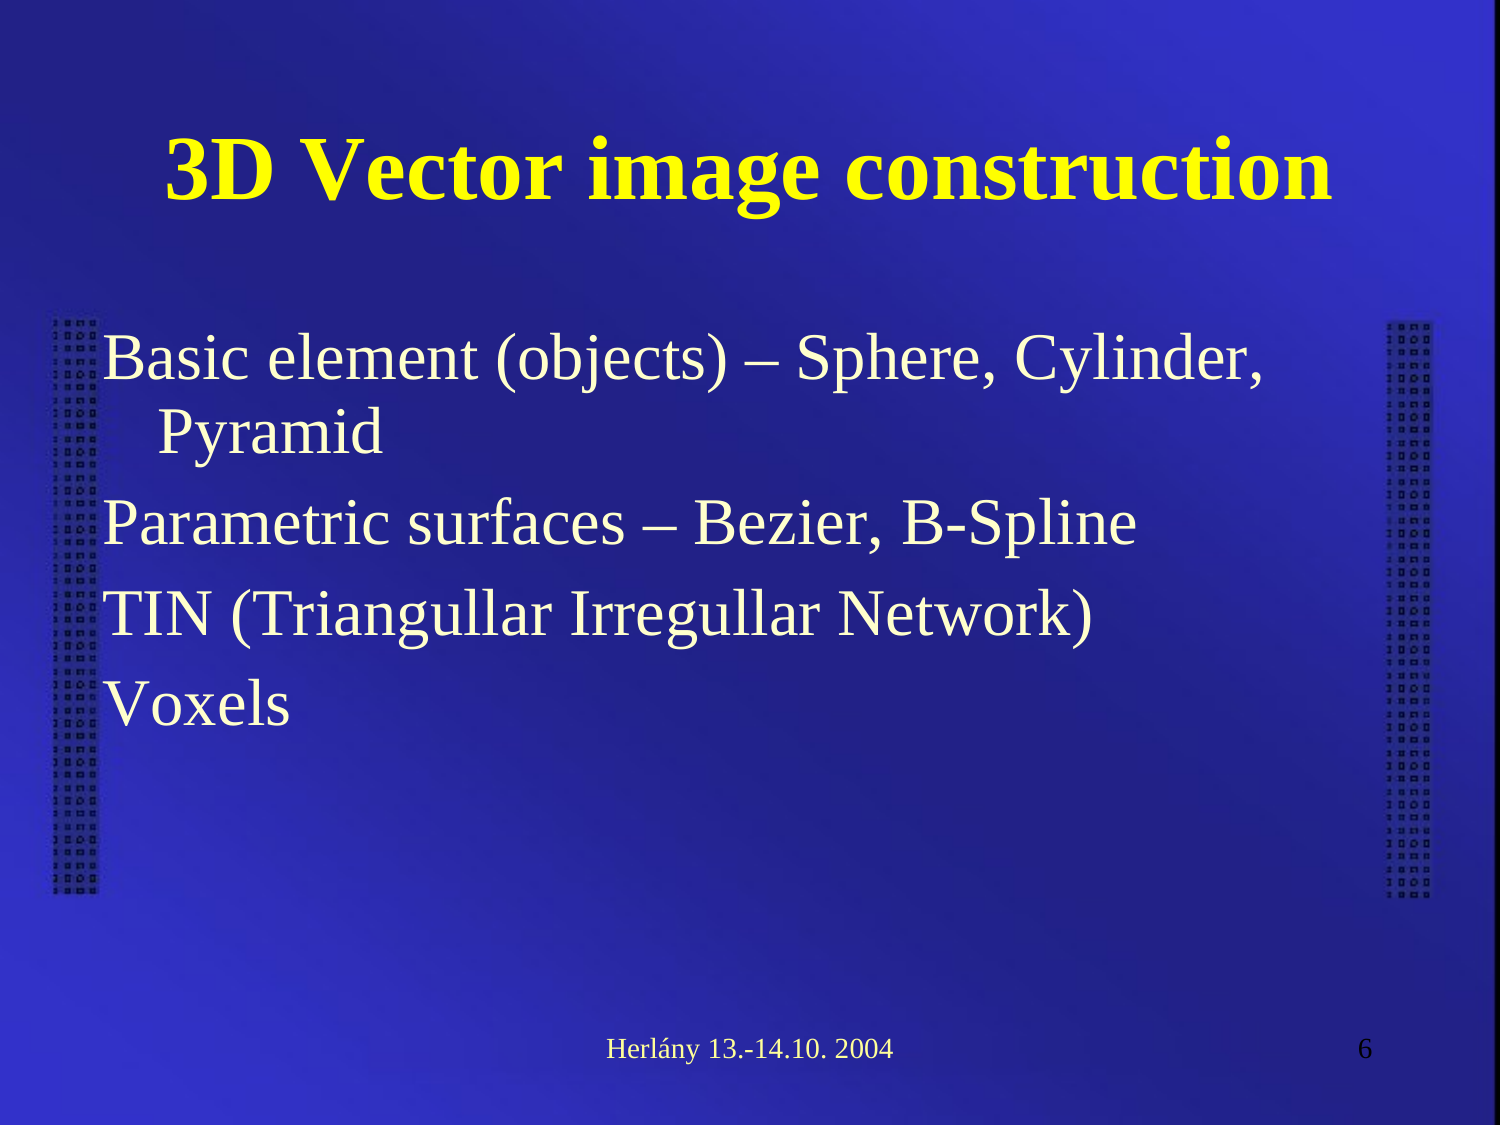

# 3D Vector image construction
Basic element (objects) – Sphere, Cylinder, Pyramid
Parametric surfaces – Bezier, B-Spline
TIN (Triangullar Irregullar Network)
Voxels
Herlány 13.-14.10. 2004